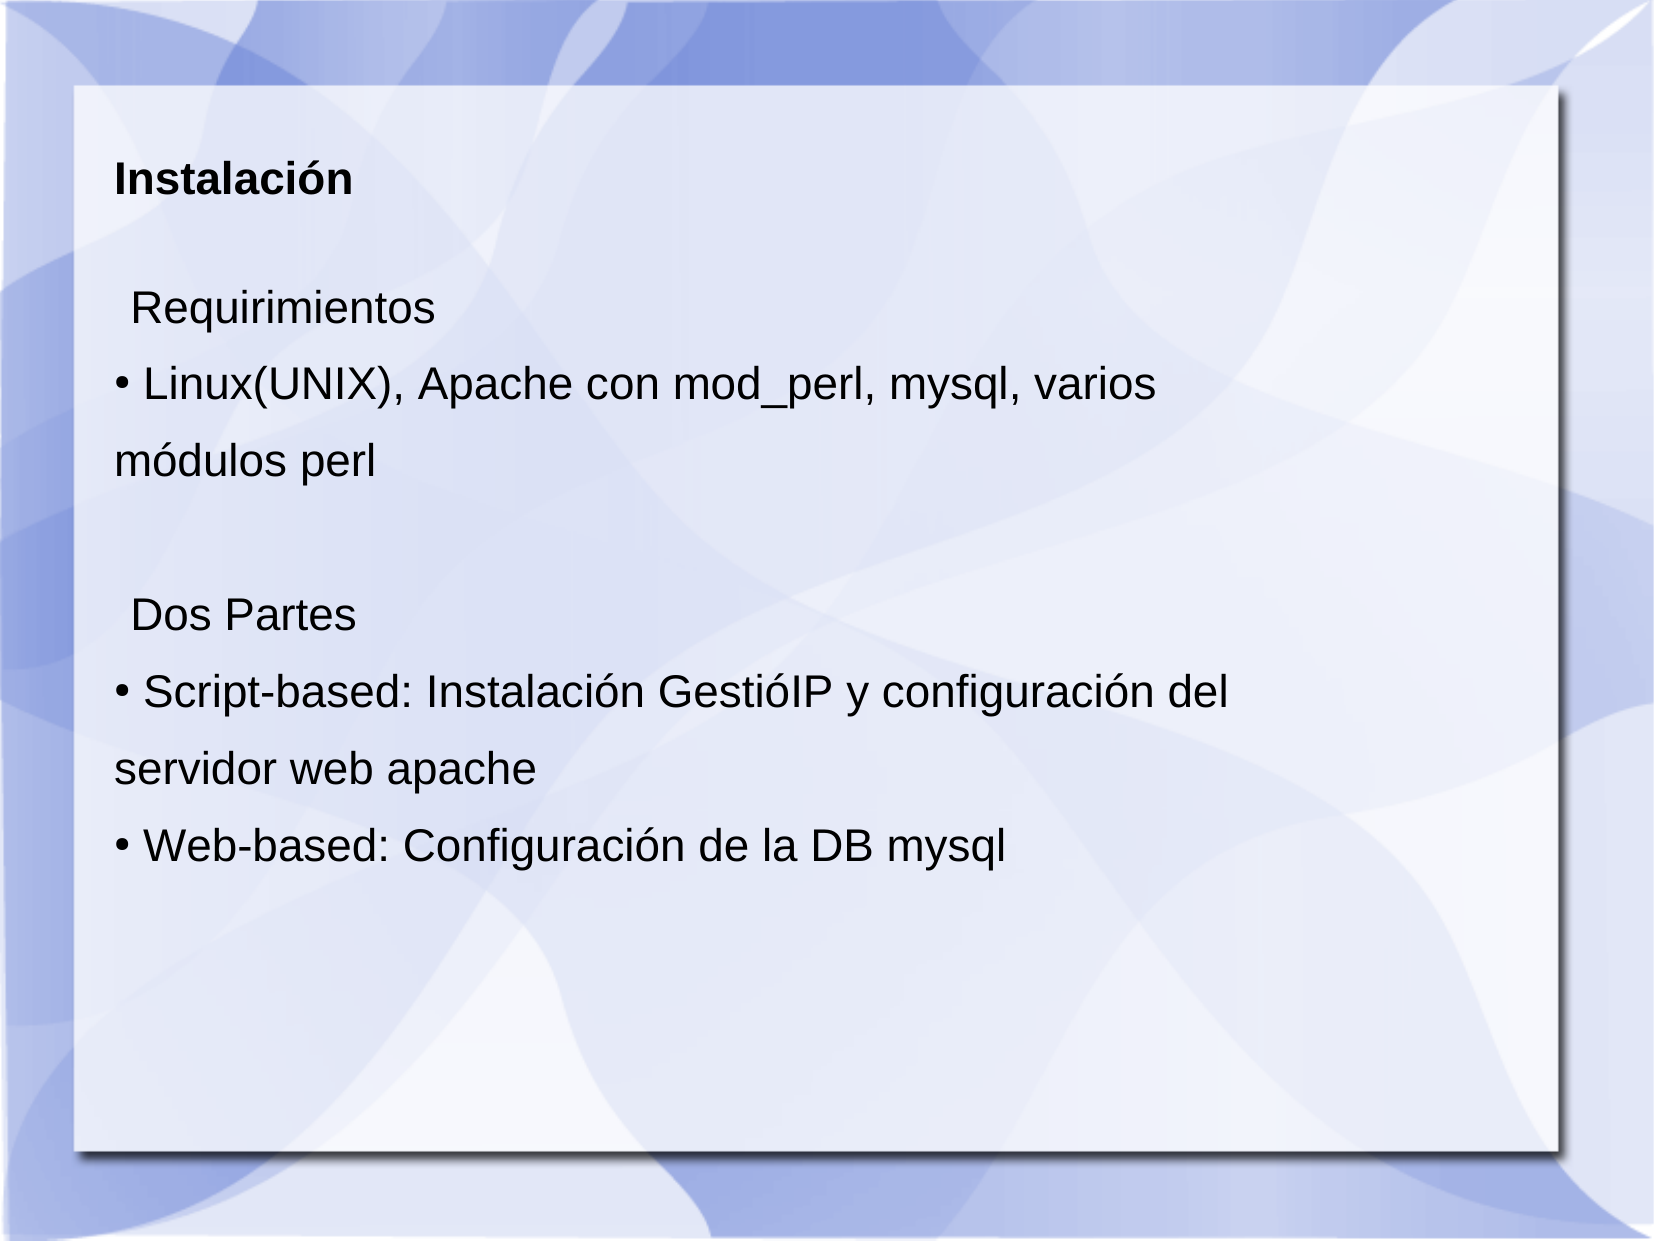

Instalación
Requirimientos
 Linux(UNIX), Apache con mod_perl, mysql, varios 			 módulos perl
Dos Partes
 Script-based: Instalación GestióIP y configuración del servidor web apache
 Web-based: Configuración de la DB mysql